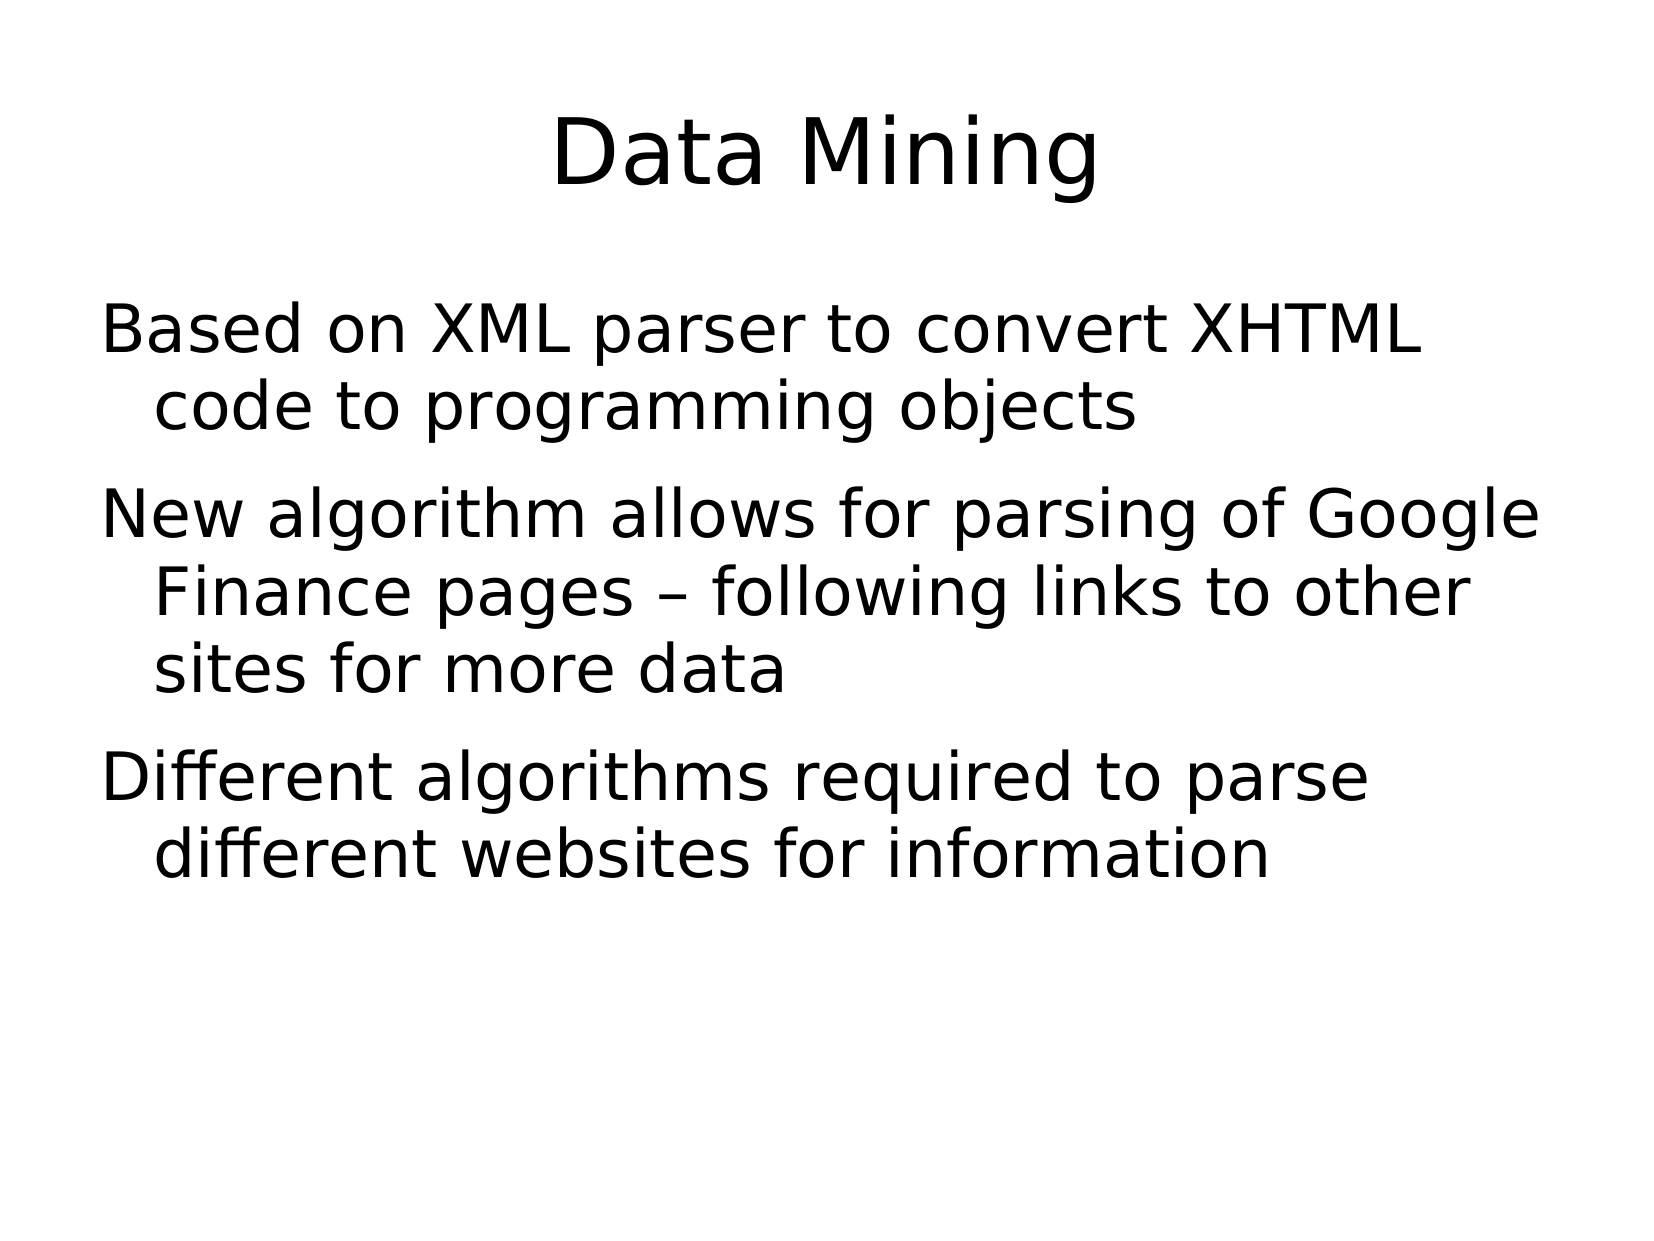

# Data Mining
Based on XML parser to convert XHTML code to programming objects
New algorithm allows for parsing of Google Finance pages – following links to other sites for more data
Different algorithms required to parse different websites for information